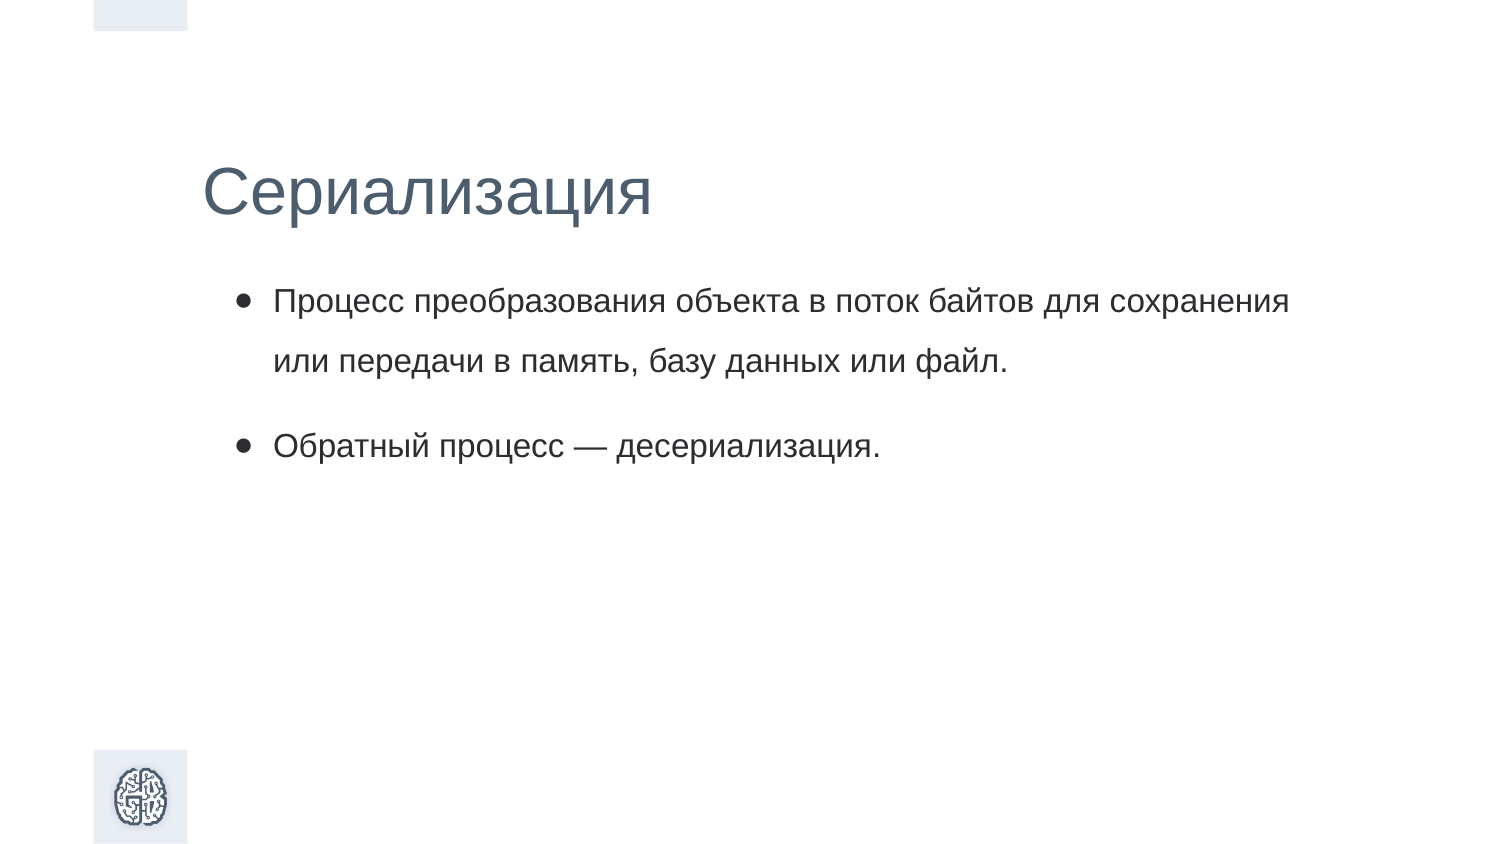

Сериализация
Процесс преобразования объекта в поток байтов для сохранения или передачи в память, базу данных или файл.
Обратный процесс — десериализация.